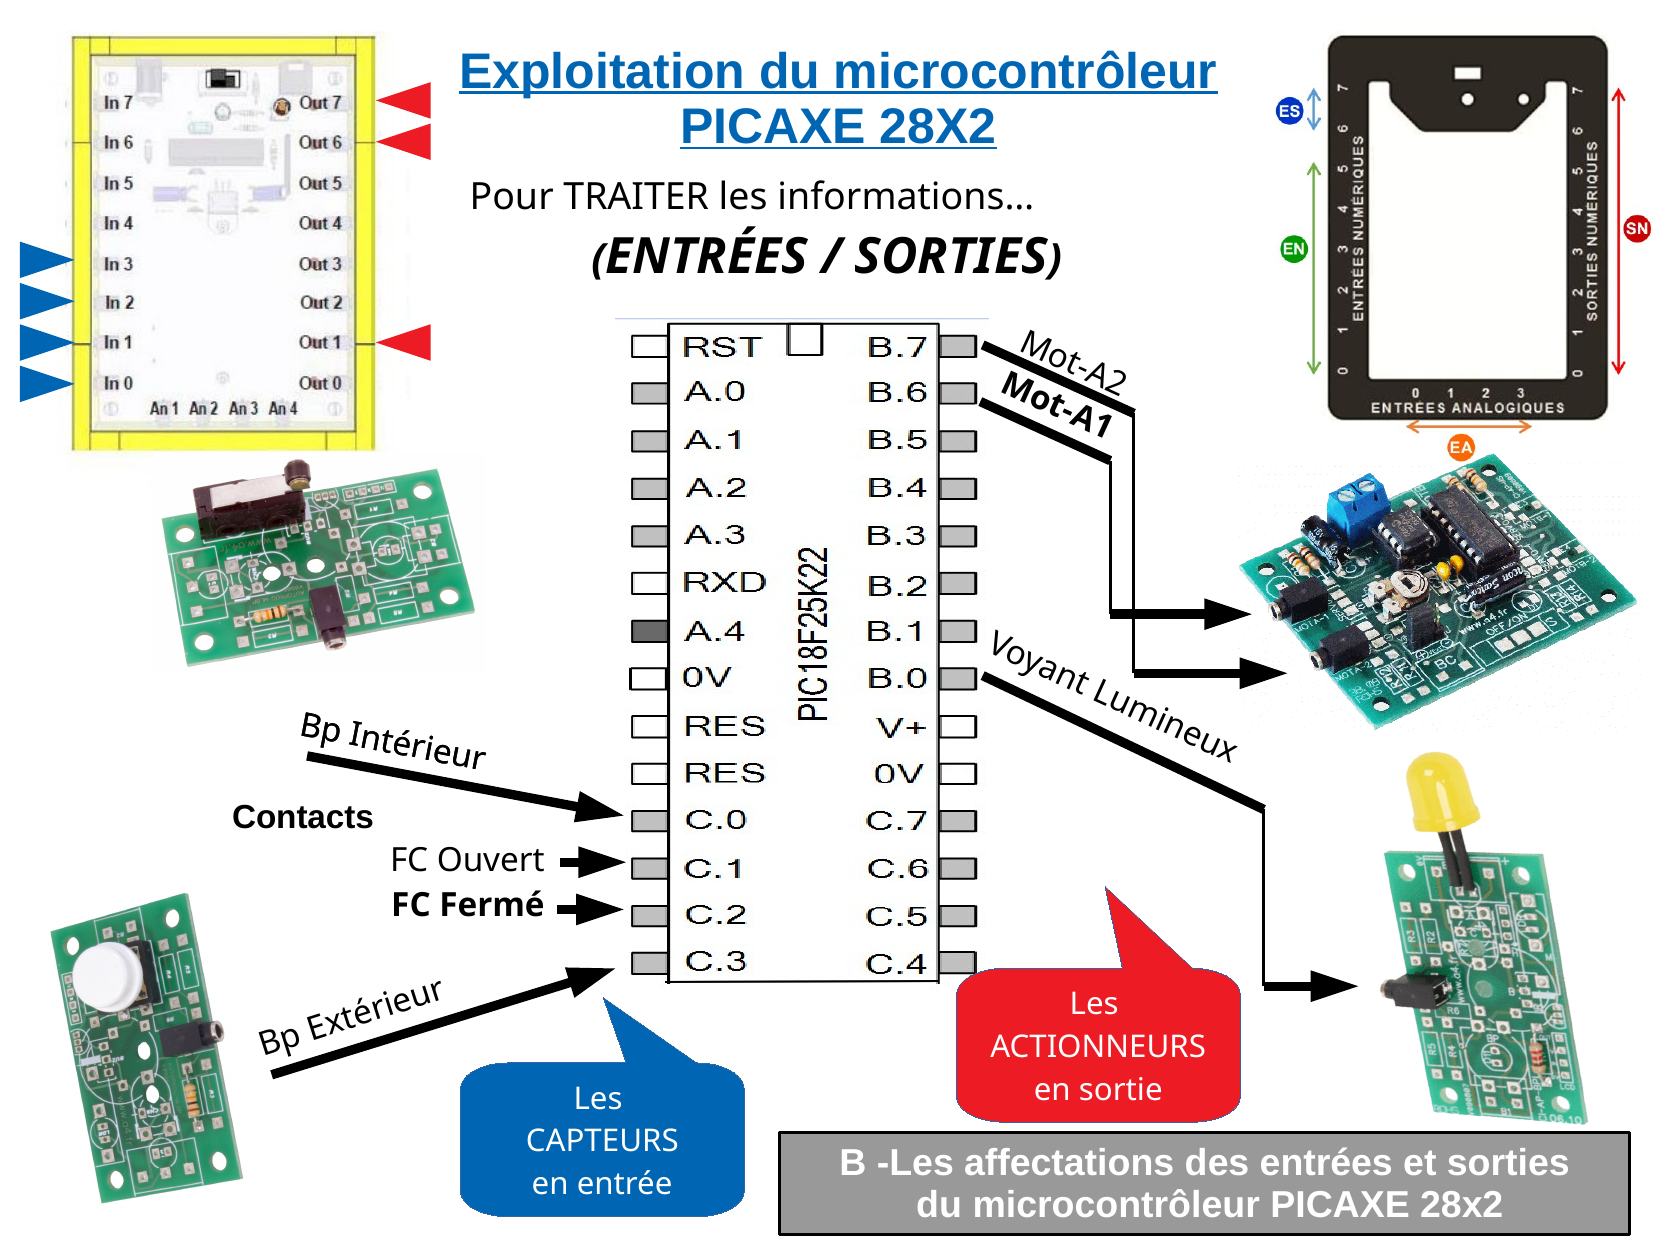

Exploitation du microcontrôleur
PICAXE 28X2
Pour TRAITER les informations…
(ENTRÉES / SORTIES)
 Mot-A2
 Mot-A1
 Voyant Lumineux
Les
ACTIONNEURS
en sortie
 Bp Intérieur
 Bp Intérieur
Contacts
 FC Ouvert
 FC Fermé
 Bp Extérieur
Les
CAPTEURS
en entrée
B -Les affectations des entrées et sorties
 du microcontrôleur PICAXE 28x2